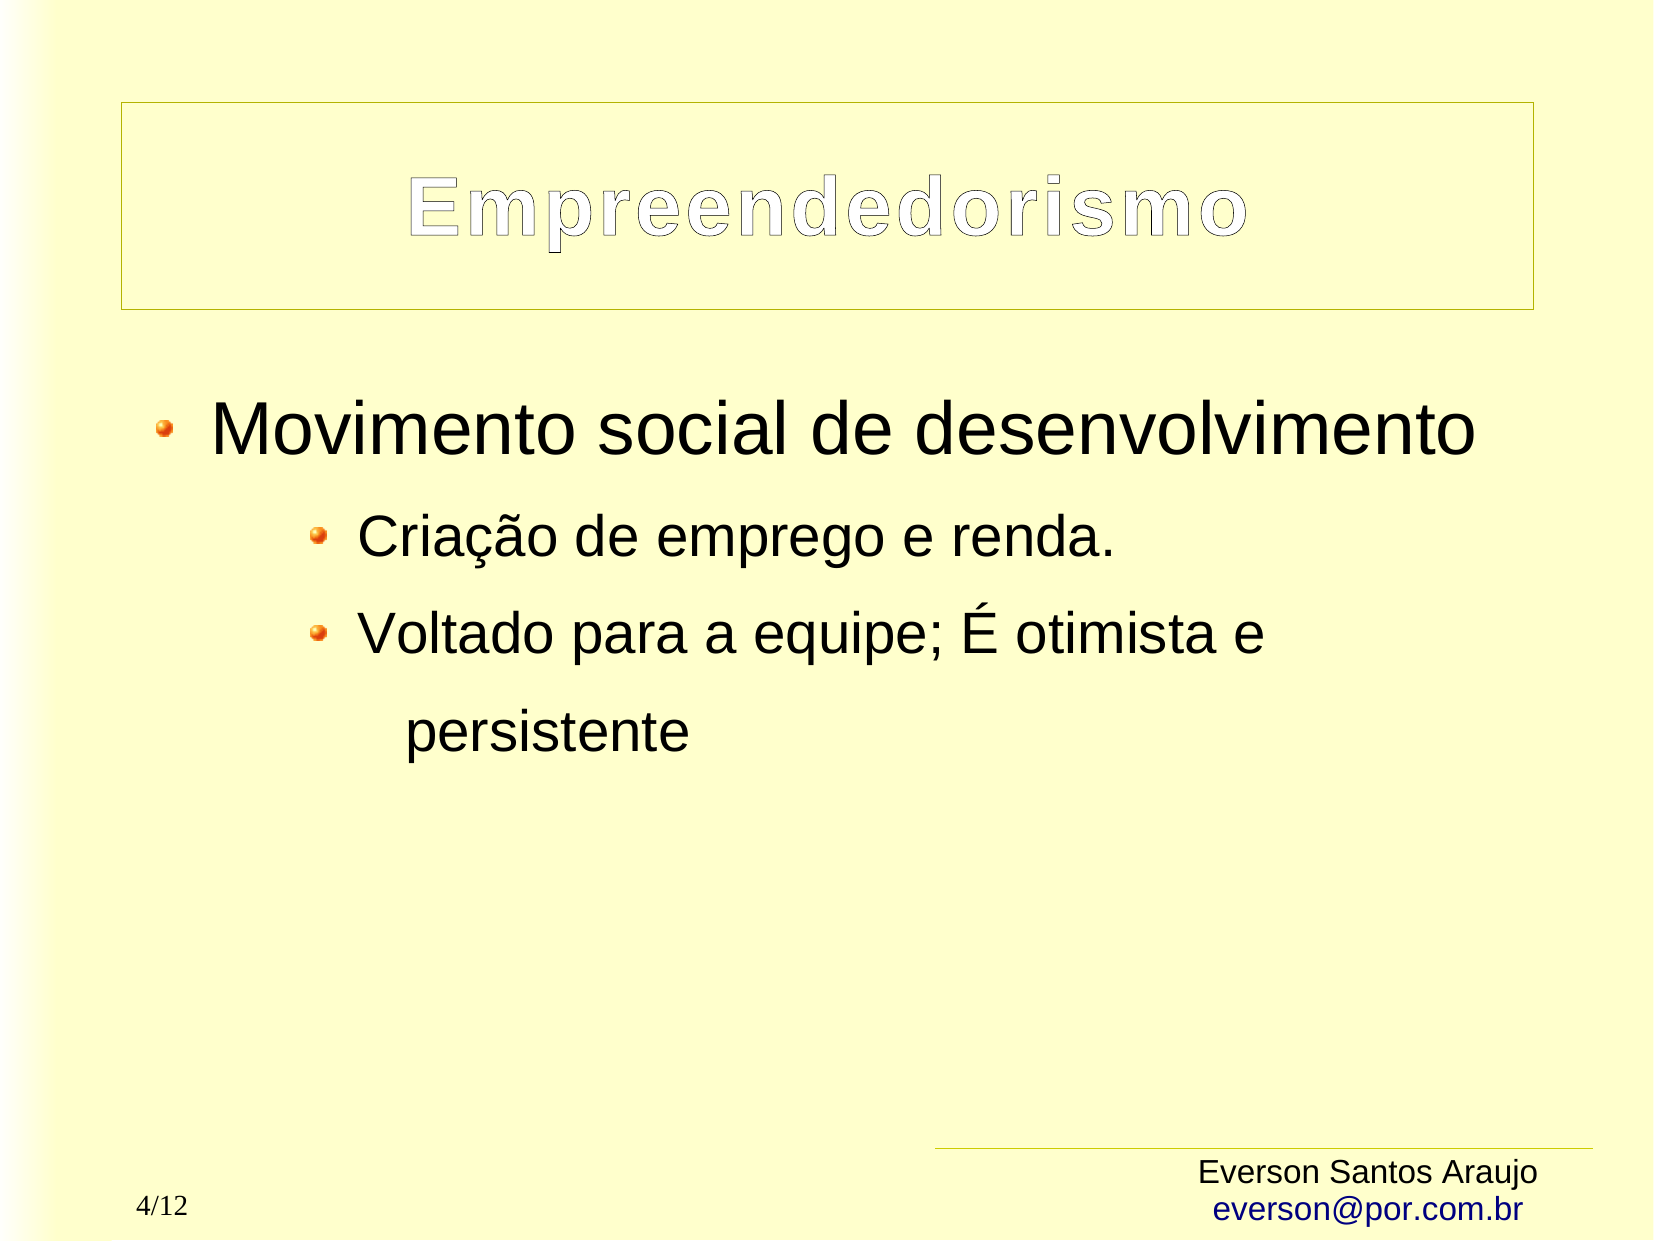

# Empreendedorismo
Movimento social de desenvolvimento
Criação de emprego e renda.
Voltado para a equipe; É otimista e persistente